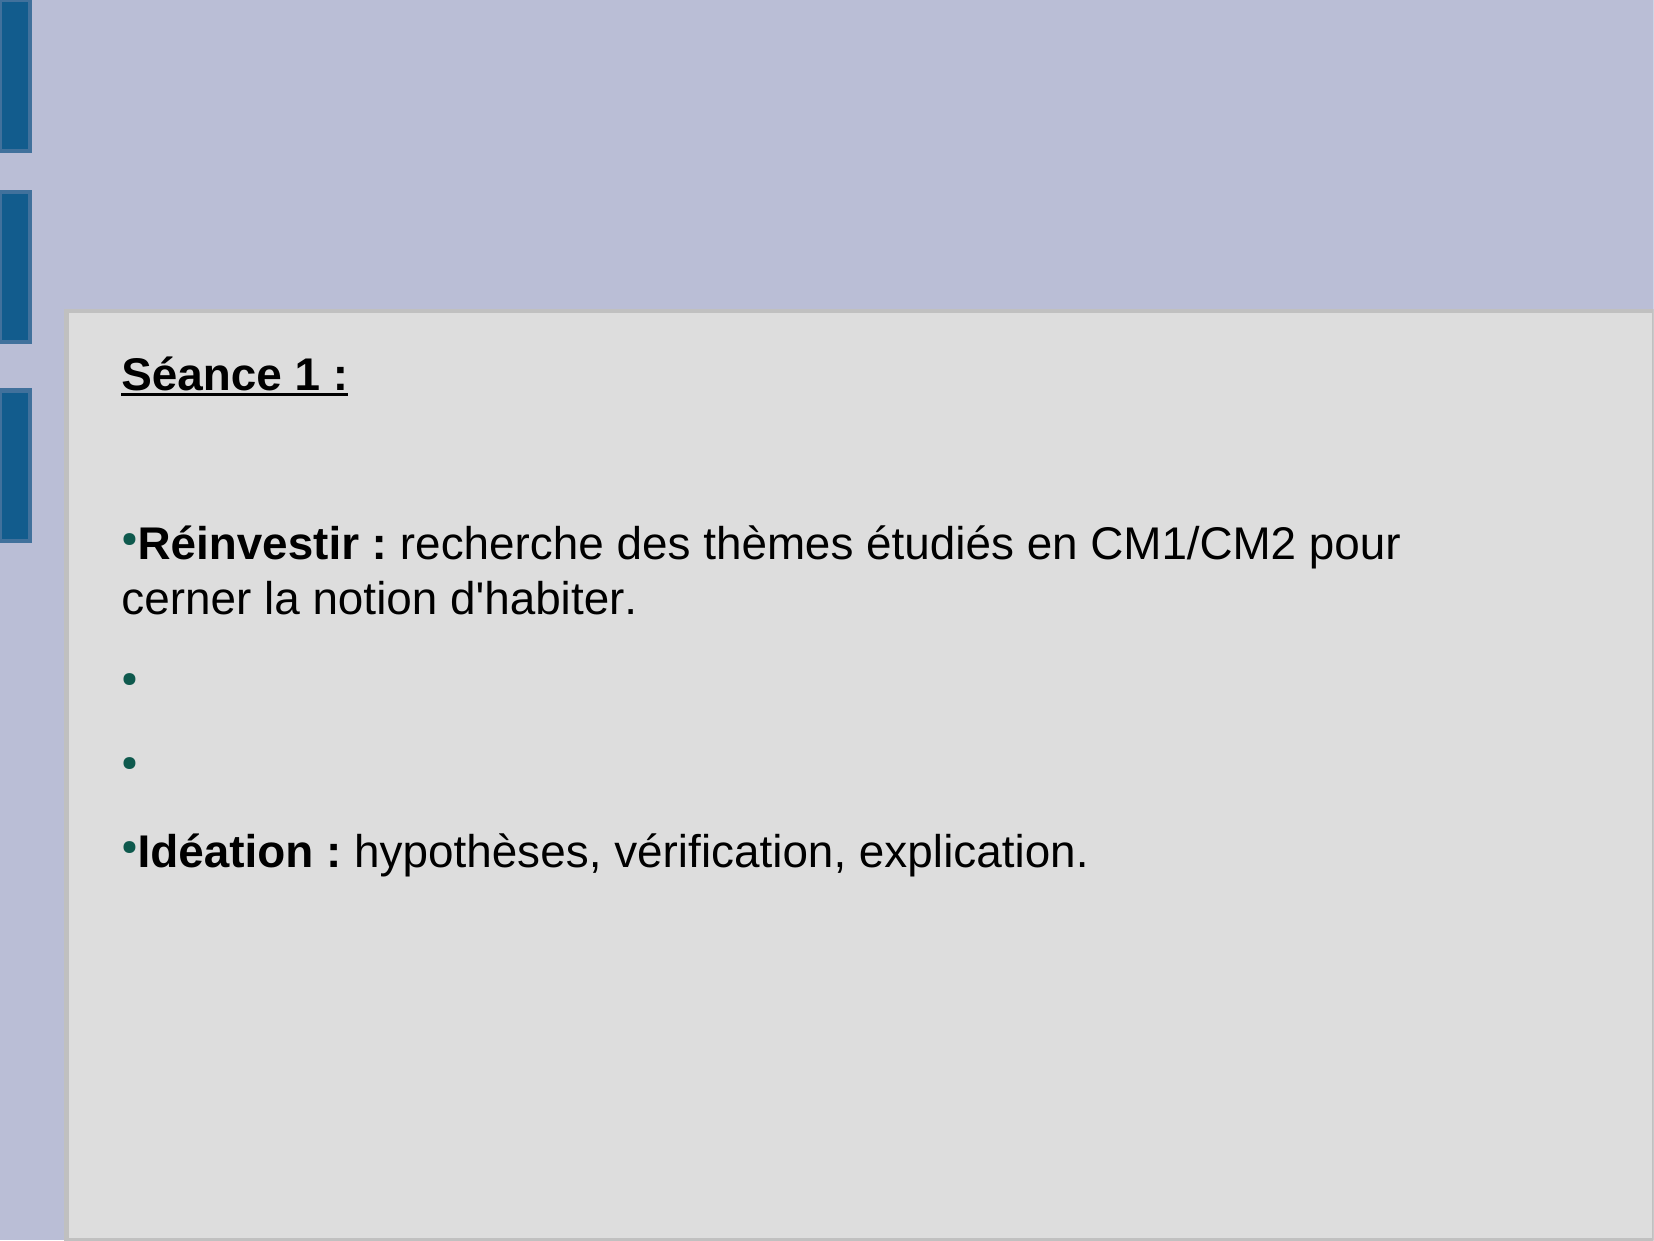

#
Séance 1 :
Réinvestir : recherche des thèmes étudiés en CM1/CM2 pour cerner la notion d'habiter.
Idéation : hypothèses, vérification, explication.